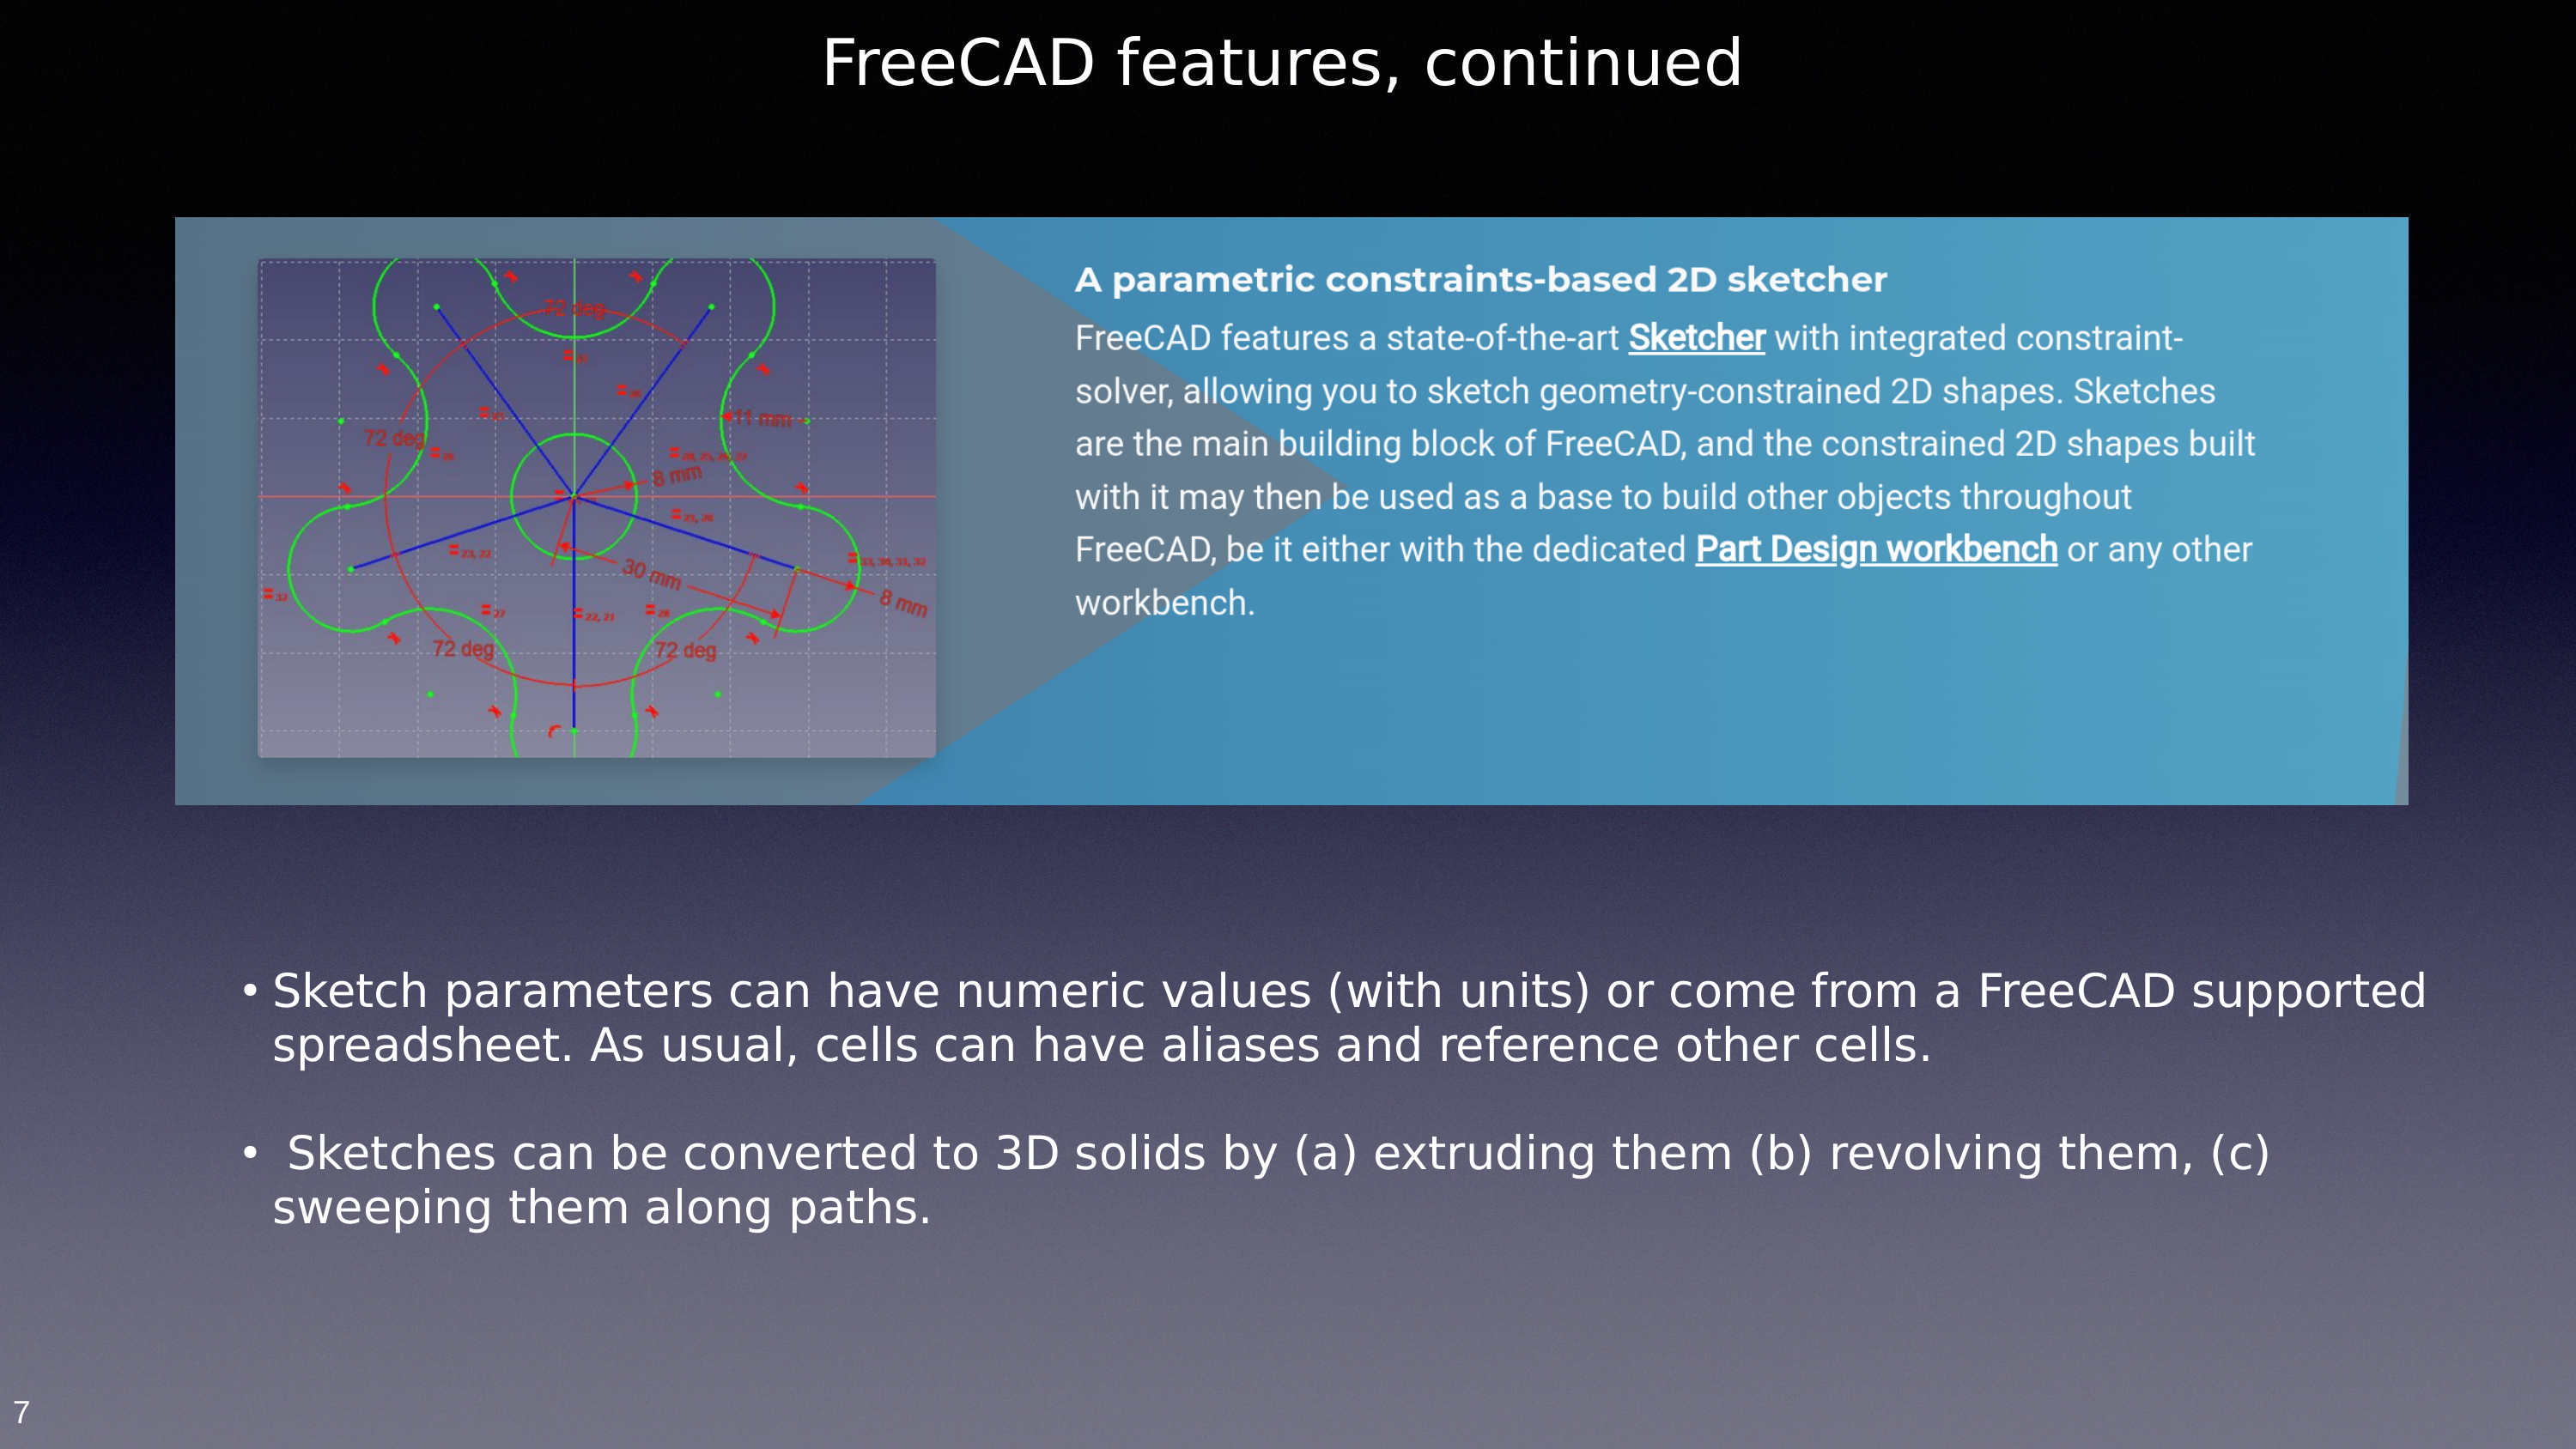

FreeCAD features, continued
Sketch parameters can have numeric values (with units) or come from a FreeCAD supported spreadsheet. As usual, cells can have aliases and reference other cells.
 Sketches can be converted to 3D solids by (a) extruding them (b) revolving them, (c) sweeping them along paths.
7